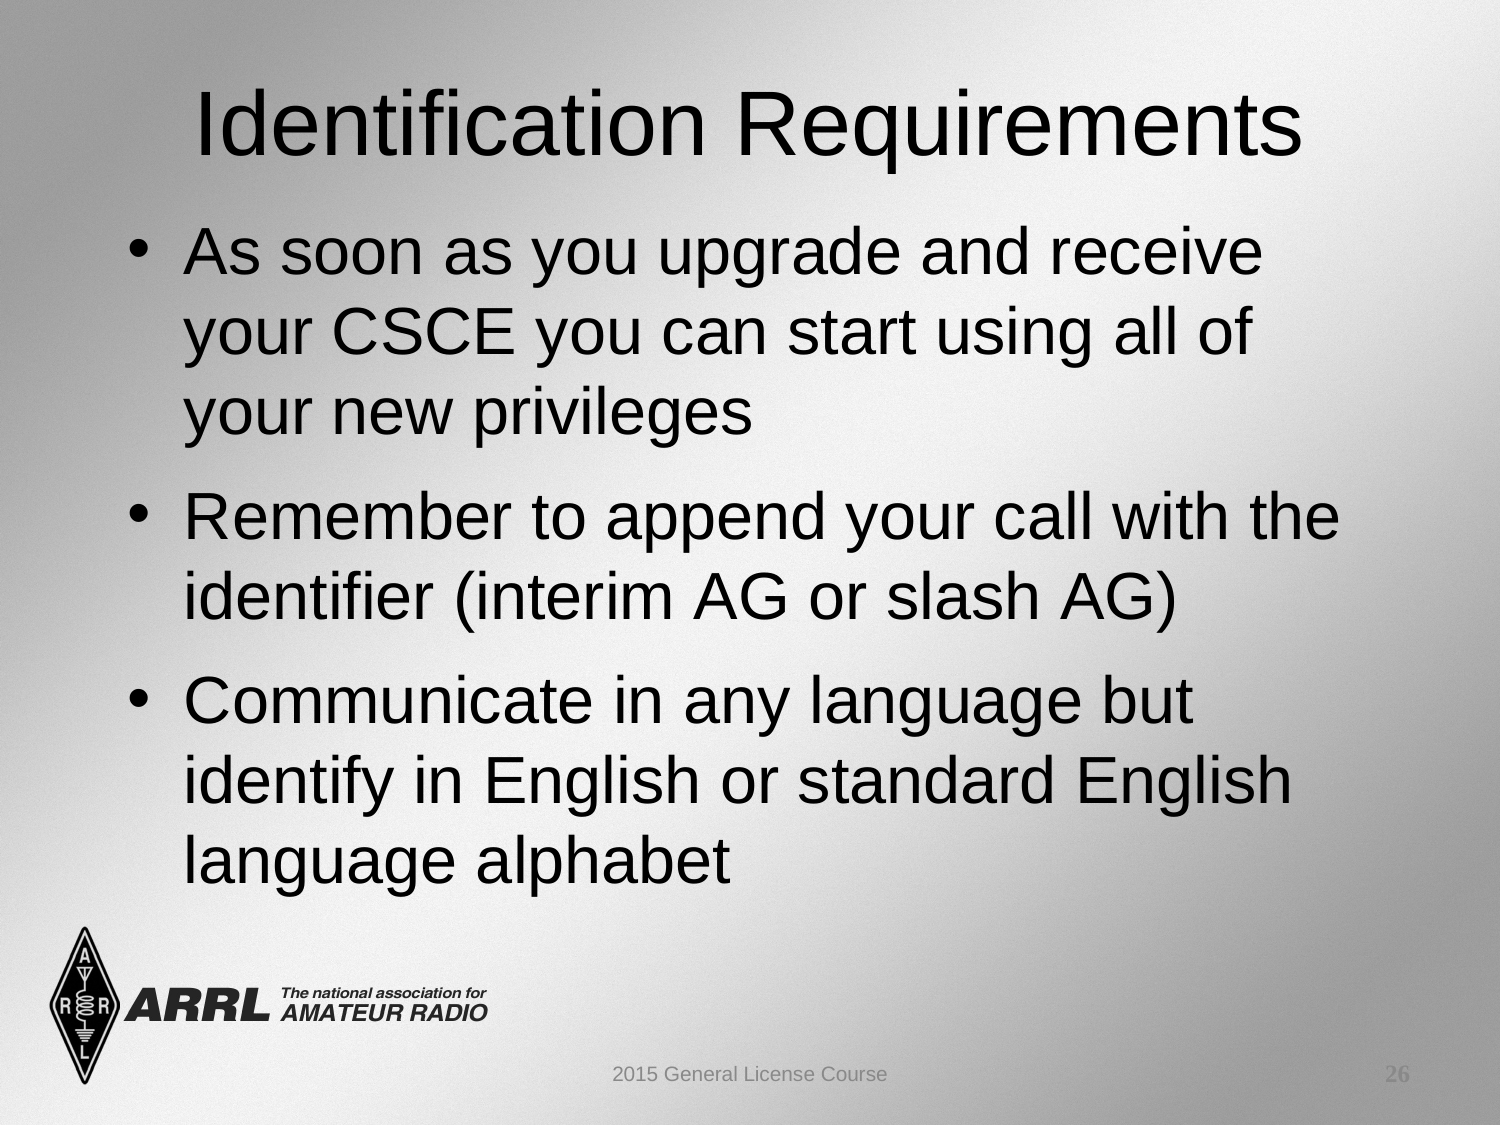

Identification Requirements
As soon as you upgrade and receive your CSCE you can start using all of your new privileges
Remember to append your call with the identifier (interim AG or slash AG)
Communicate in any language but identify in English or standard English language alphabet
2015 General License Course